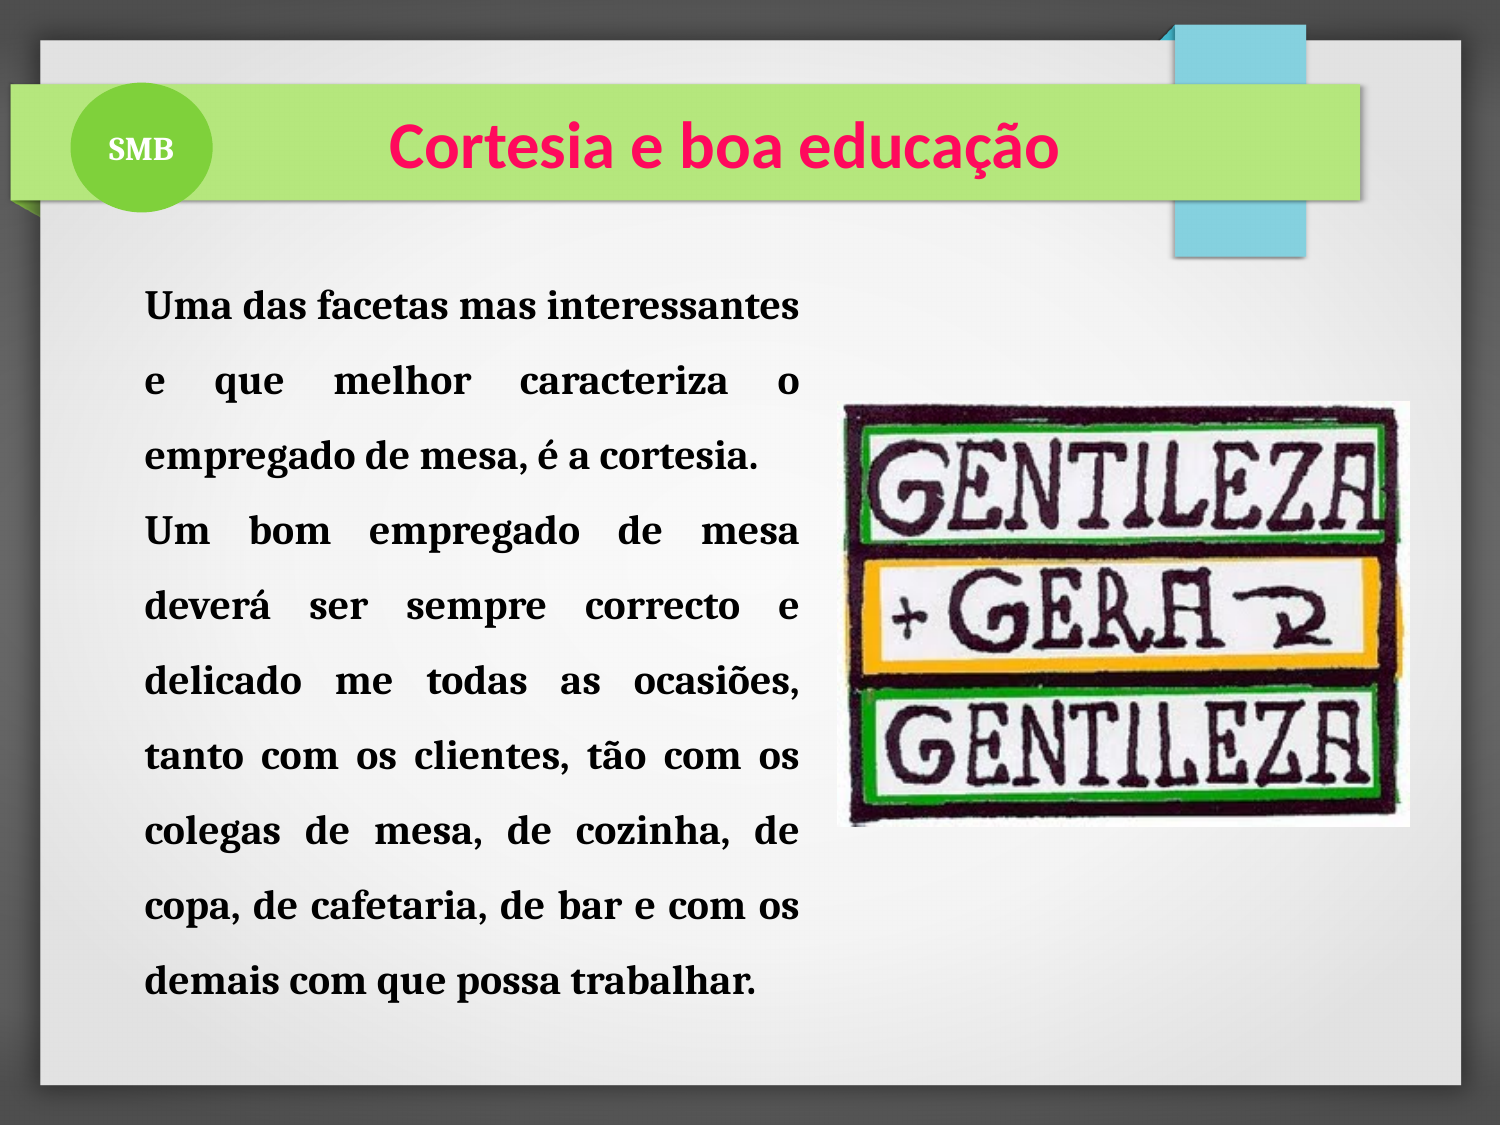

SMB
 Cortesia e boa educação
Uma das facetas mas interessantes e que melhor caracteriza o empregado de mesa, é a cortesia.
Um bom empregado de mesa deverá ser sempre correcto e delicado me todas as ocasiões, tanto com os clientes, tão com os colegas de mesa, de cozinha, de copa, de cafetaria, de bar e com os demais com que possa trabalhar.